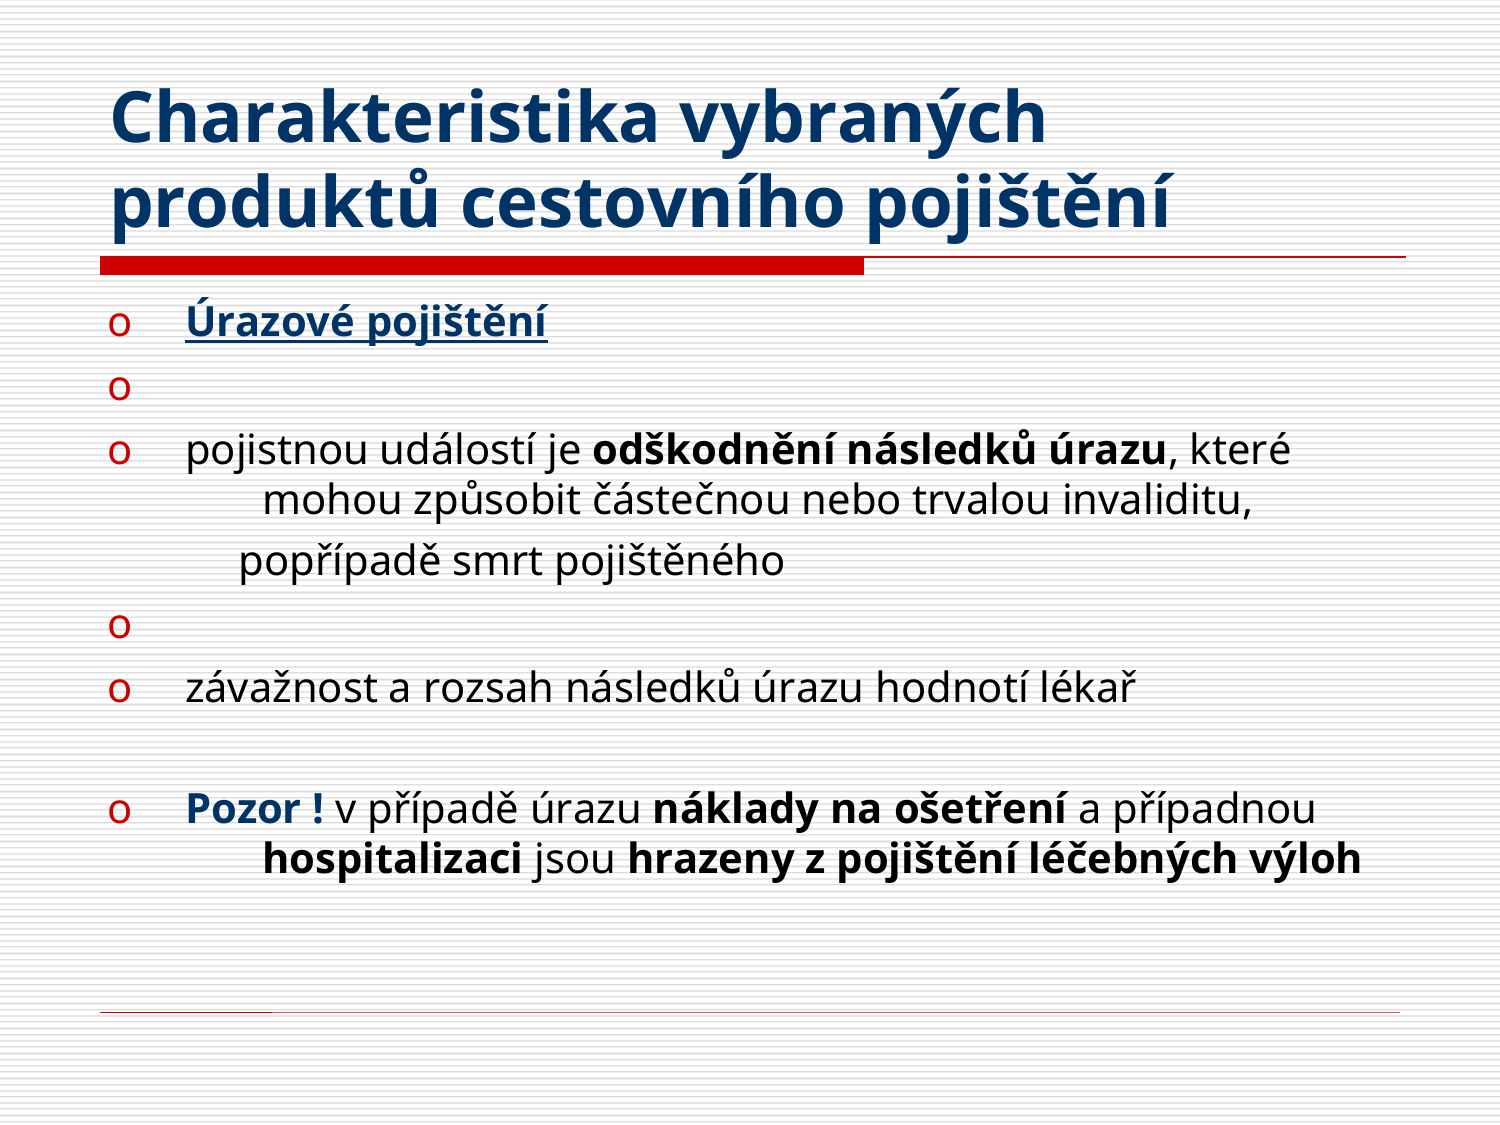

# Charakteristika vybraných produktů cestovního pojištění
Úrazové pojištění
pojistnou událostí je odškodnění následků úrazu, které mohou způsobit částečnou nebo trvalou invaliditu,
 popřípadě smrt pojištěného
závažnost a rozsah následků úrazu hodnotí lékař
Pozor ! v případě úrazu náklady na ošetření a případnou hospitalizaci jsou hrazeny z pojištění léčebných výloh